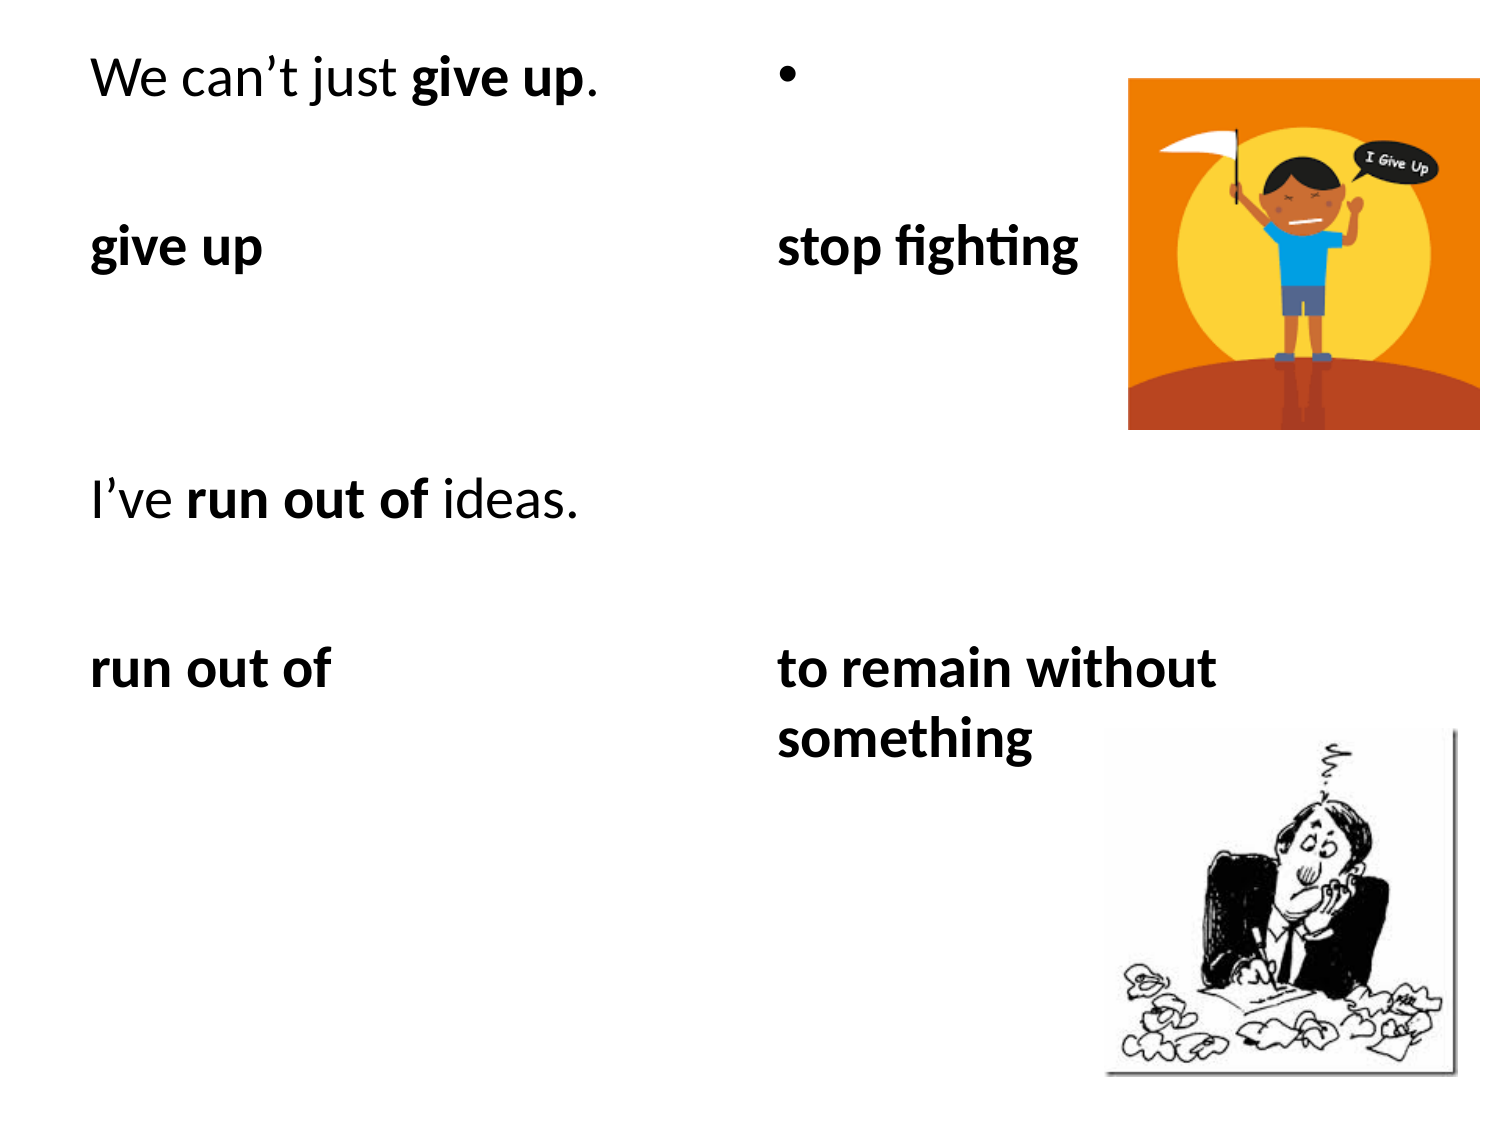

# We can’t just give up.
give up
I’ve run out of ideas.
run out of
stop fighting
to remain without something